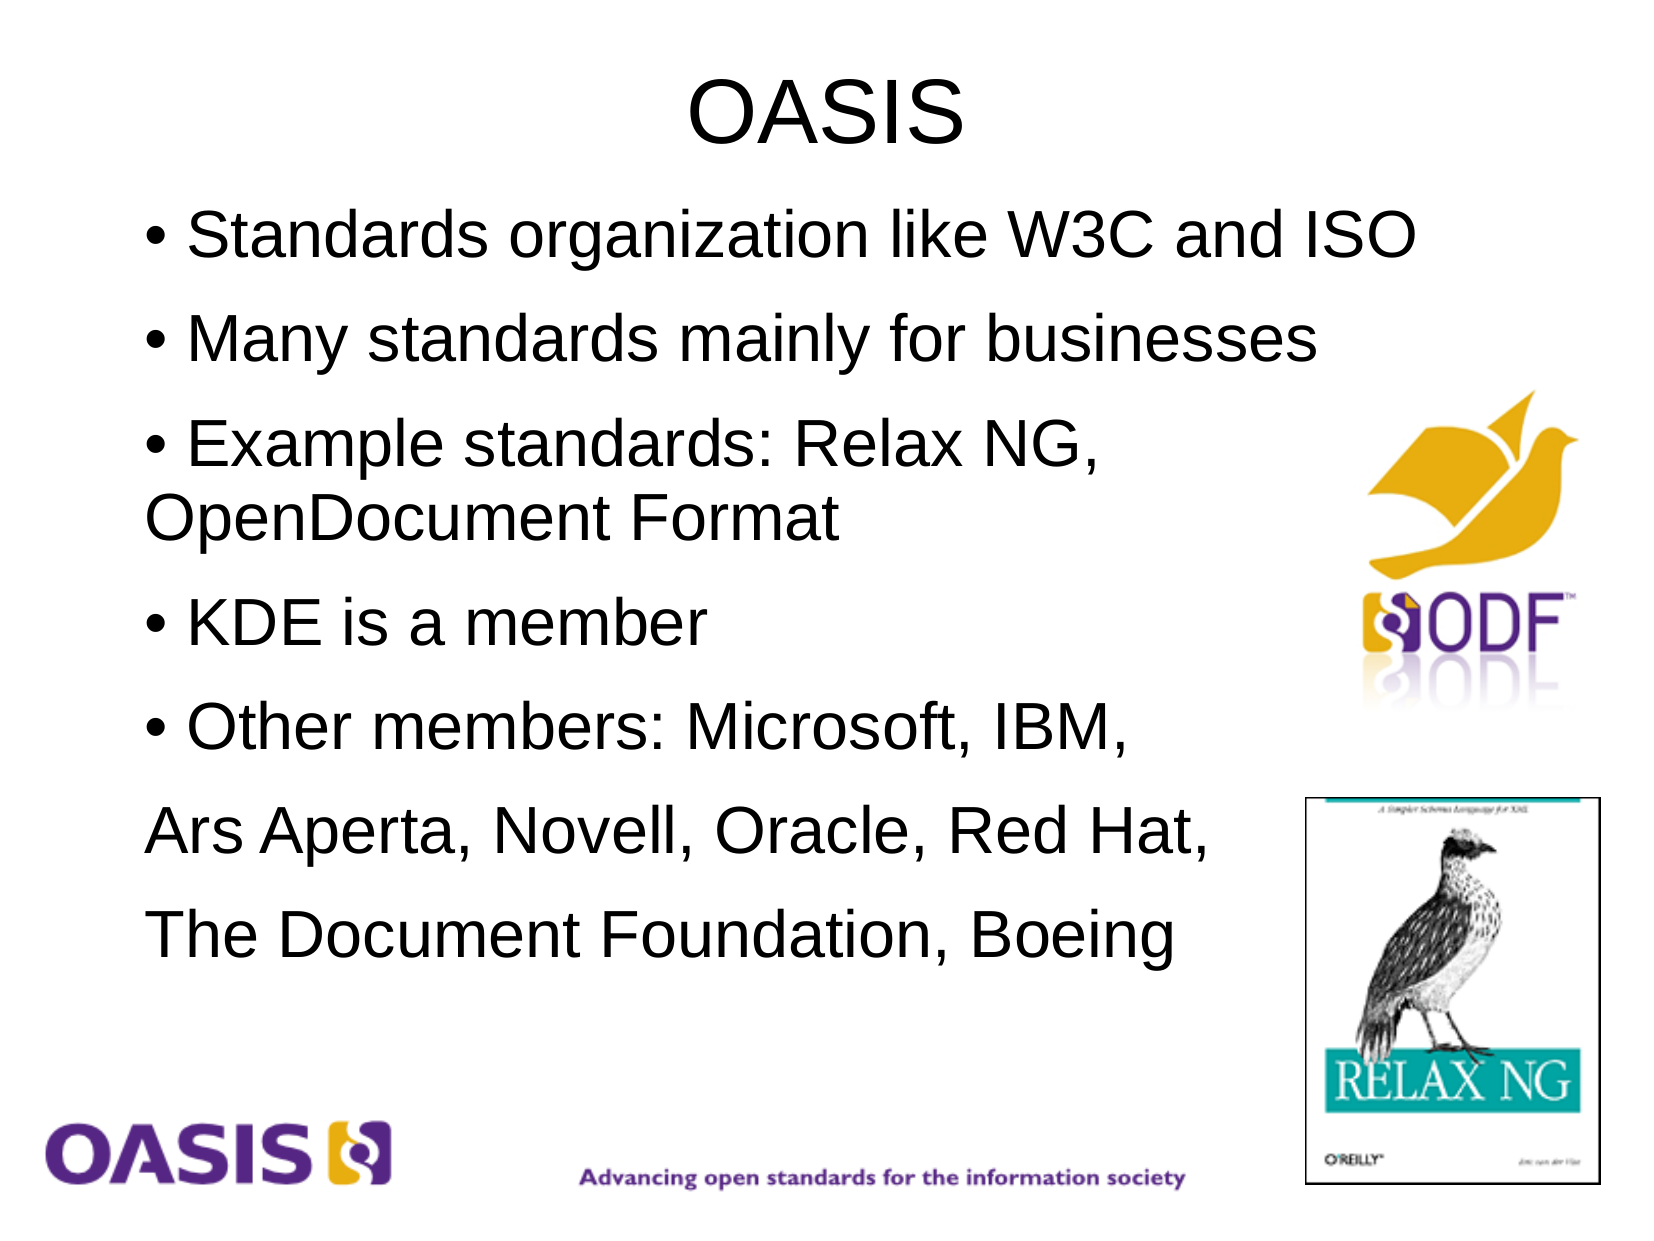

OASIS
• Standards organization like W3C and ISO
• Many standards mainly for businesses
• Example standards: Relax NG, OpenDocument Format
• KDE is a member
• Other members: Microsoft, IBM,
Ars Aperta, Novell, Oracle, Red Hat,
The Document Foundation, Boeing